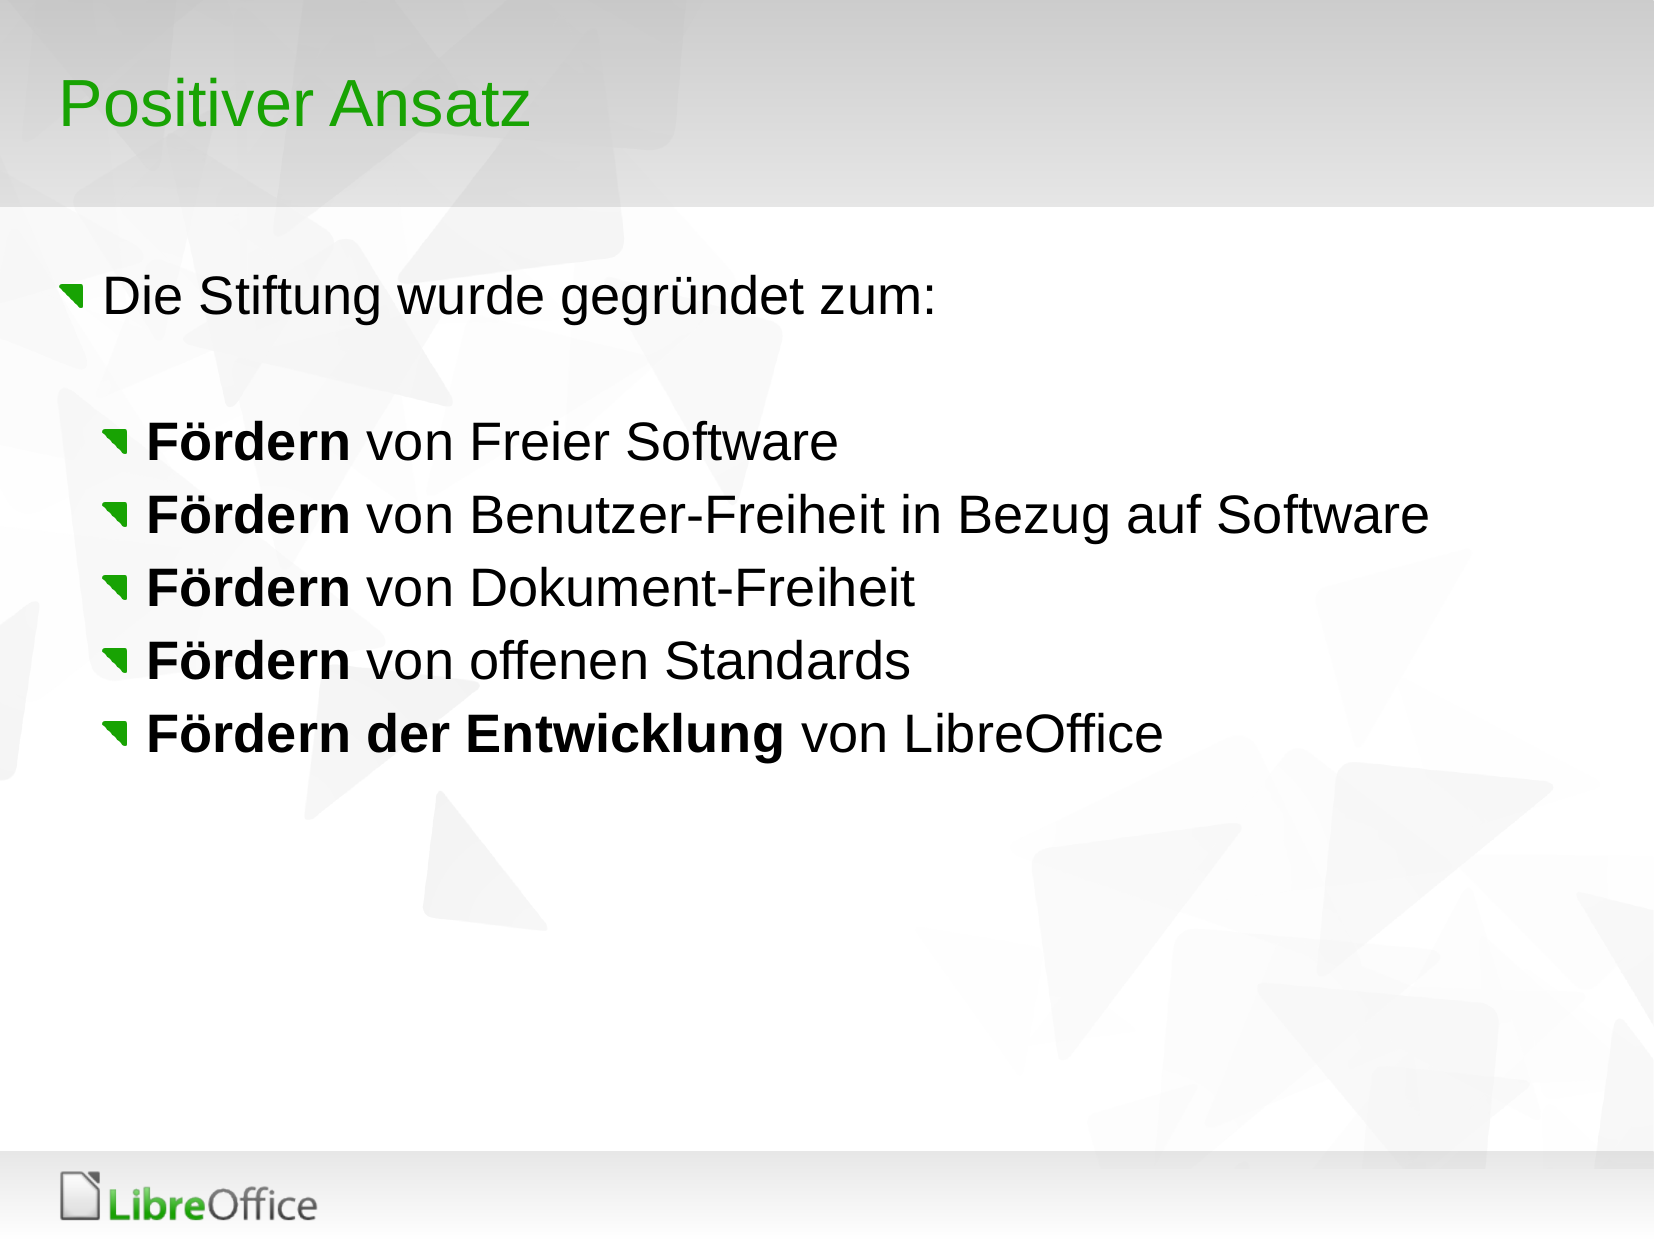

# Positiver Ansatz
Die Stiftung wurde gegründet zum:
Fördern von Freier Software
Fördern von Benutzer-Freiheit in Bezug auf Software
Fördern von Dokument-Freiheit
Fördern von offenen Standards
Fördern der Entwicklung von LibreOffice